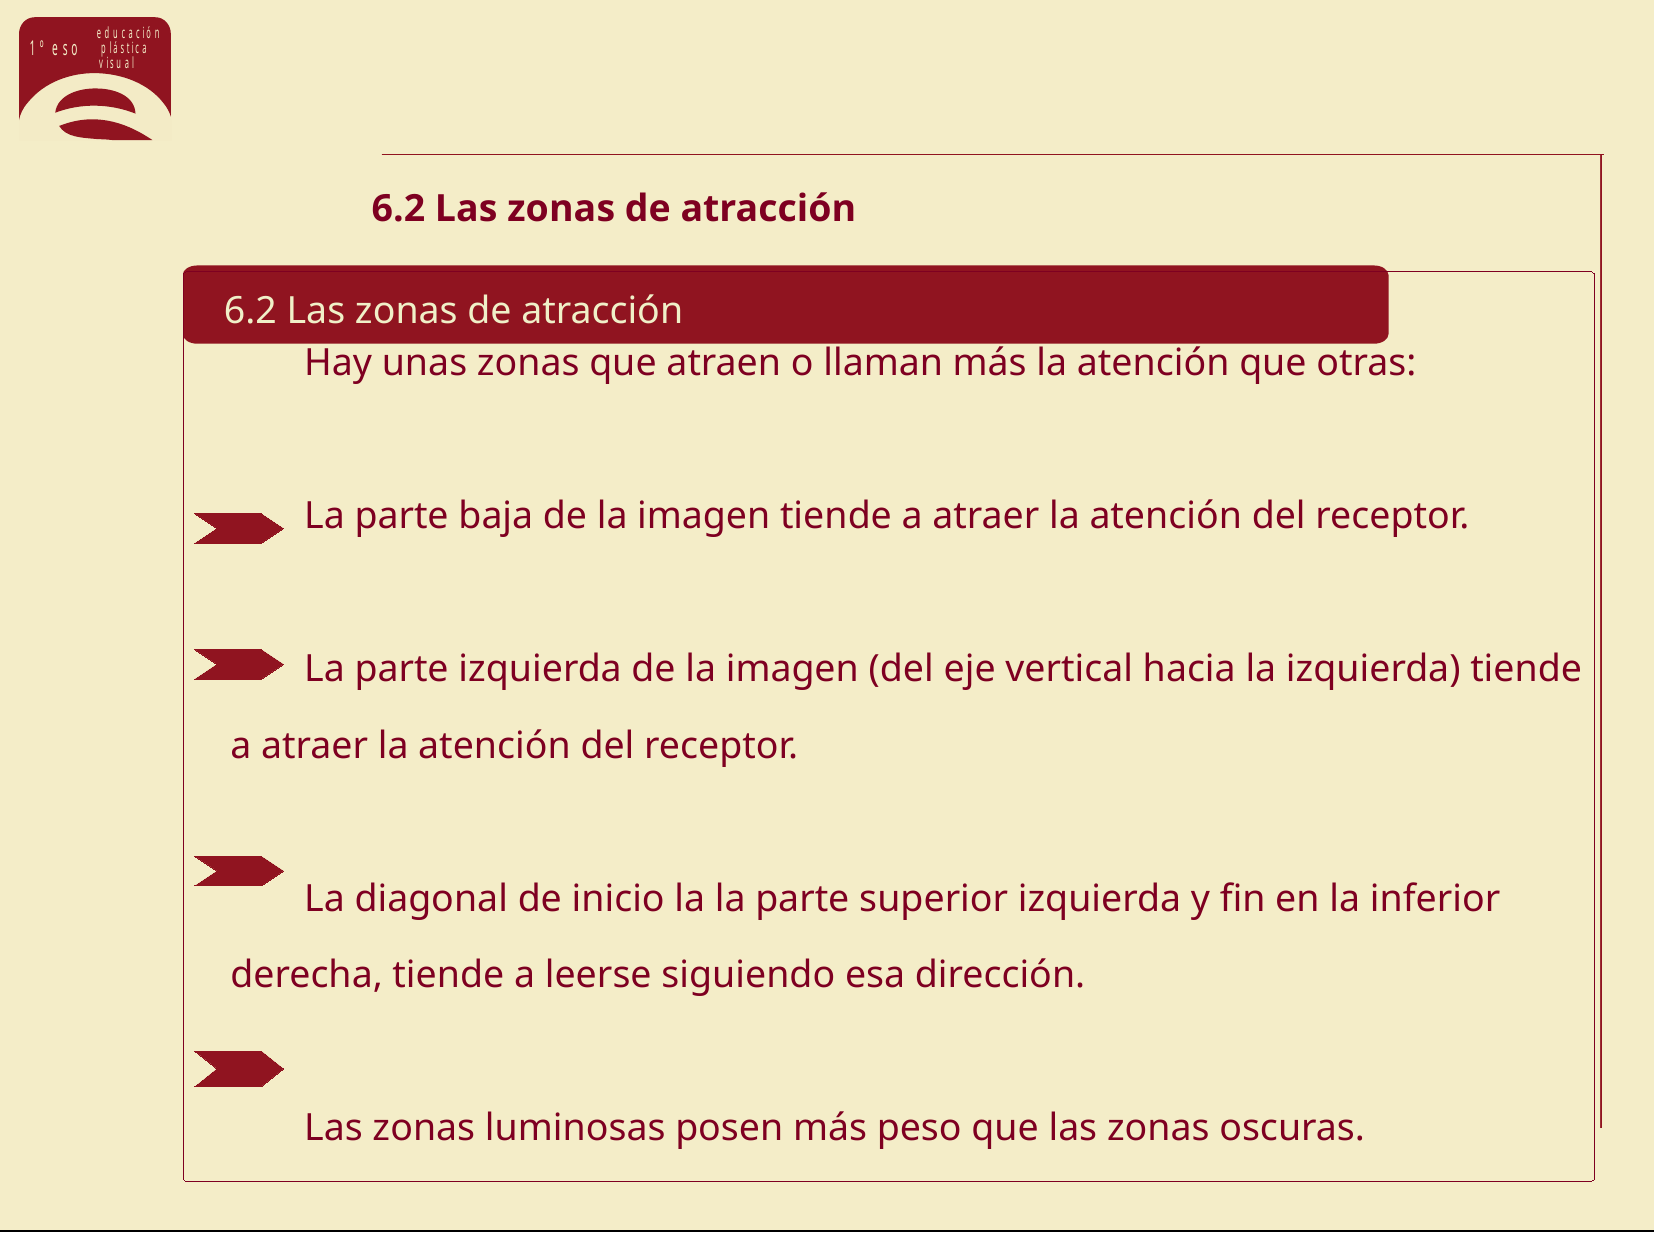

6.2 Las zonas de atracción
	6.2 Las zonas de atracción
#
	Hay unas zonas que atraen o llaman más la atención que otras:
	La parte baja de la imagen tiende a atraer la atención del receptor.
	La parte izquierda de la imagen (del eje vertical hacia la izquierda) tiende a atraer la atención del receptor.
	La diagonal de inicio la la parte superior izquierda y fin en la inferior derecha, tiende a leerse siguiendo esa dirección.
	Las zonas luminosas posen más peso que las zonas oscuras.